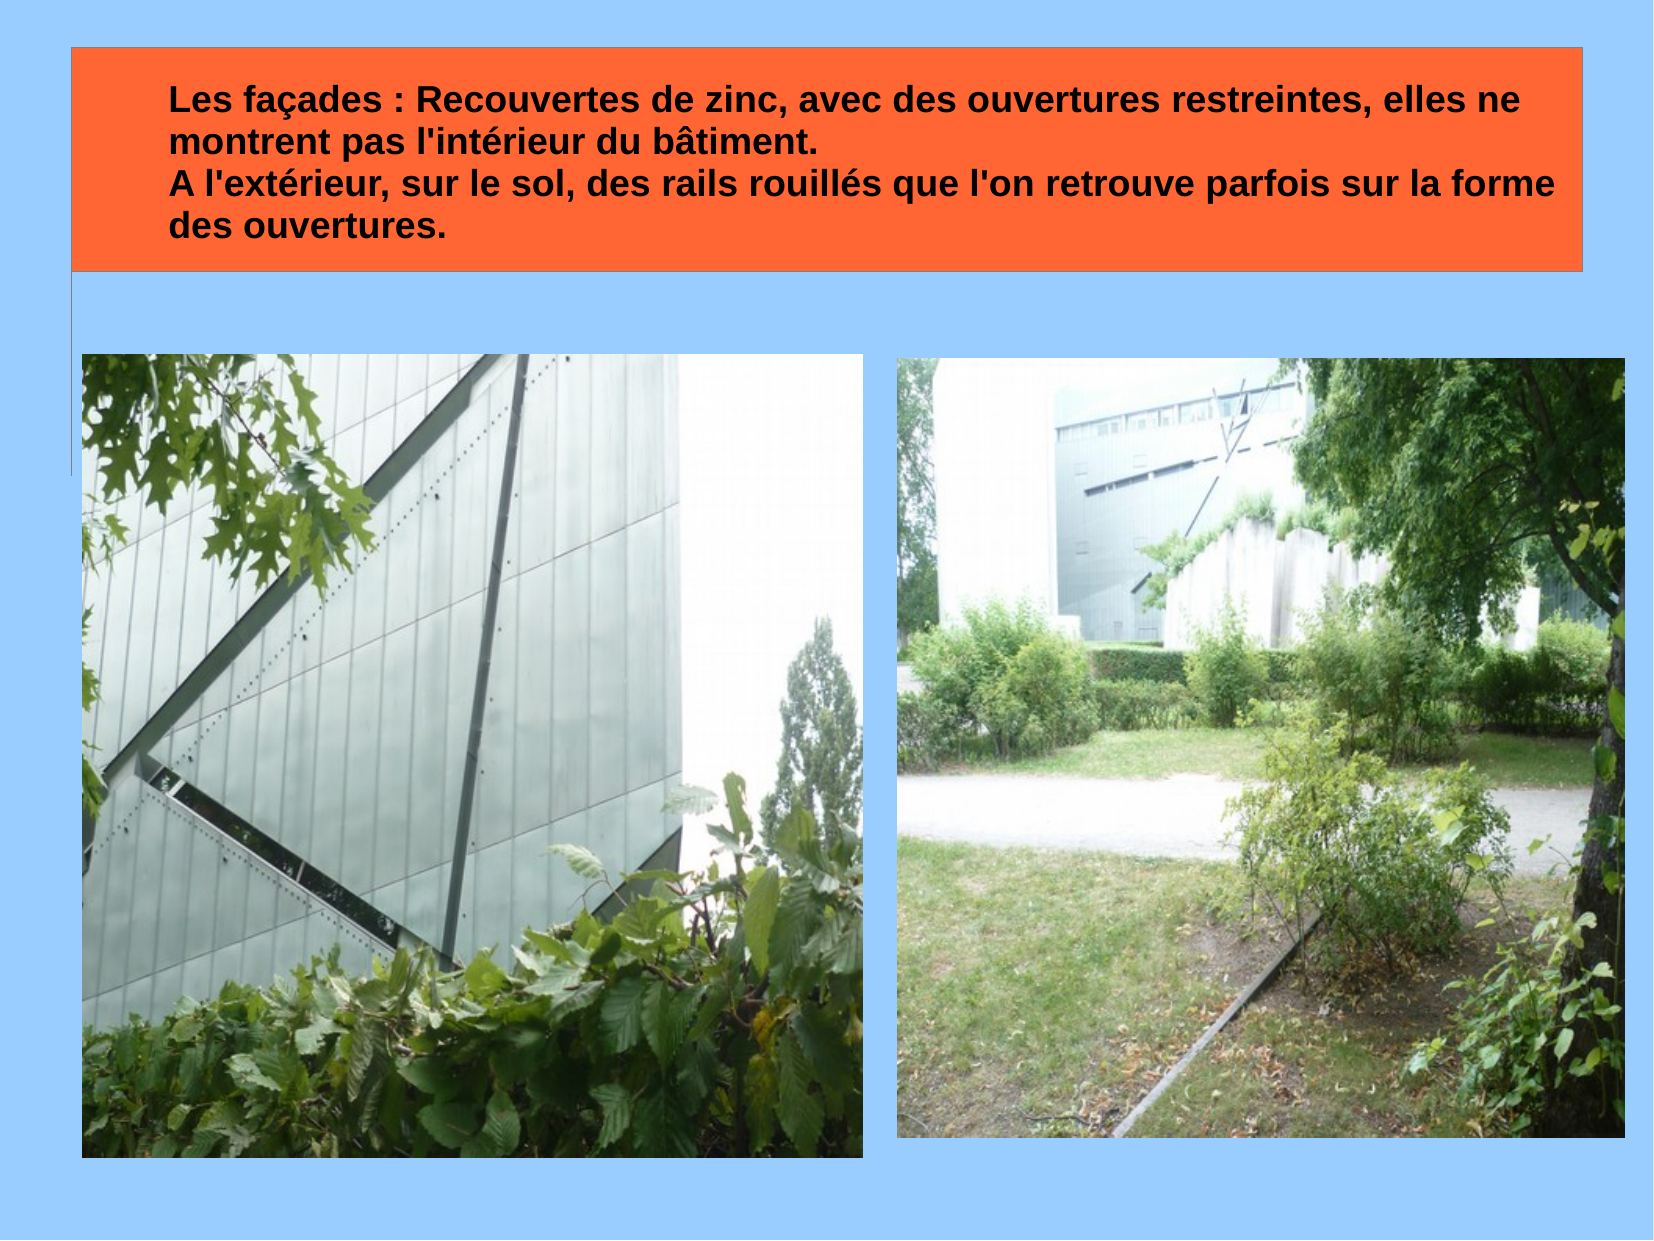

Les façades : Recouvertes de zinc, avec des ouvertures restreintes, elles ne
montrent pas l'intérieur du bâtiment.
A l'extérieur, sur le sol, des rails rouillés que l'on retrouve parfois sur la forme
des ouvertures.